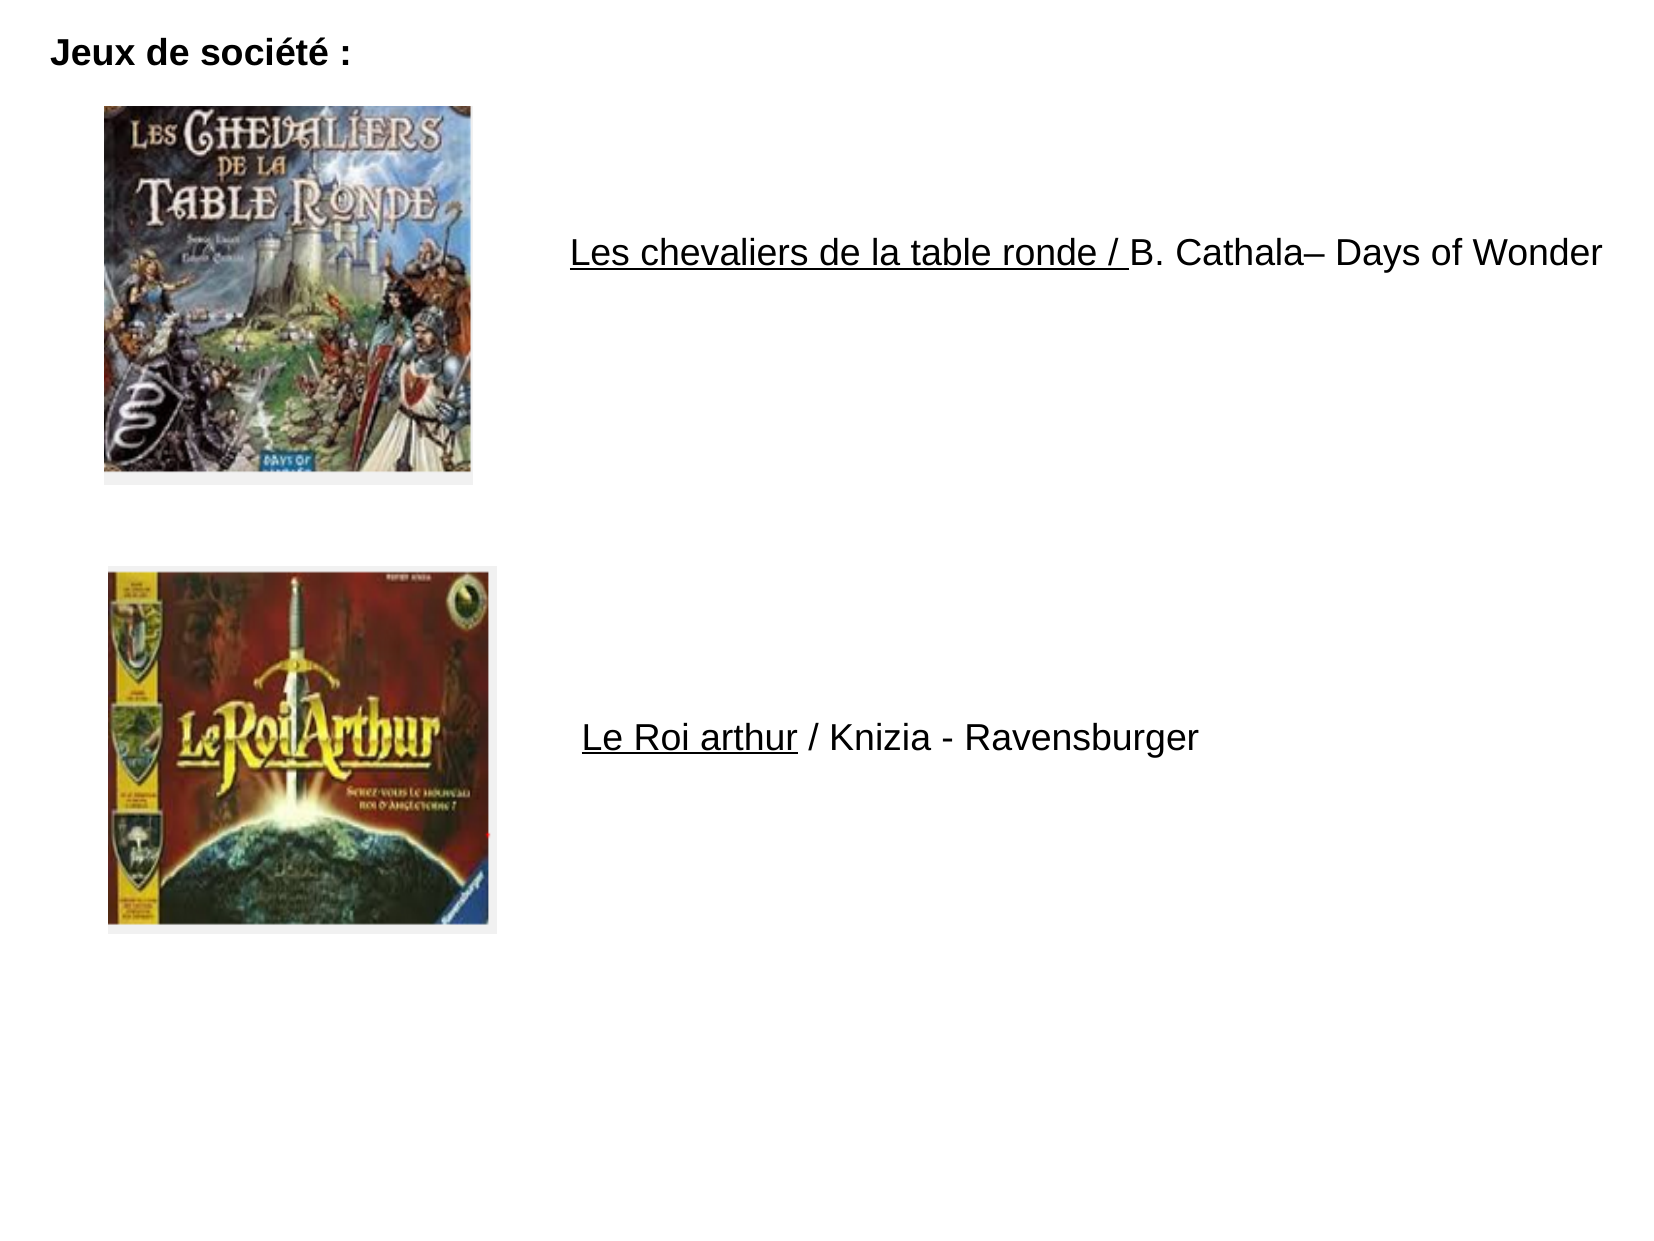

Jeux de société :
Les chevaliers de la table ronde / B. Cathala– Days of Wonder
Le Roi arthur / Knizia - Ravensburger